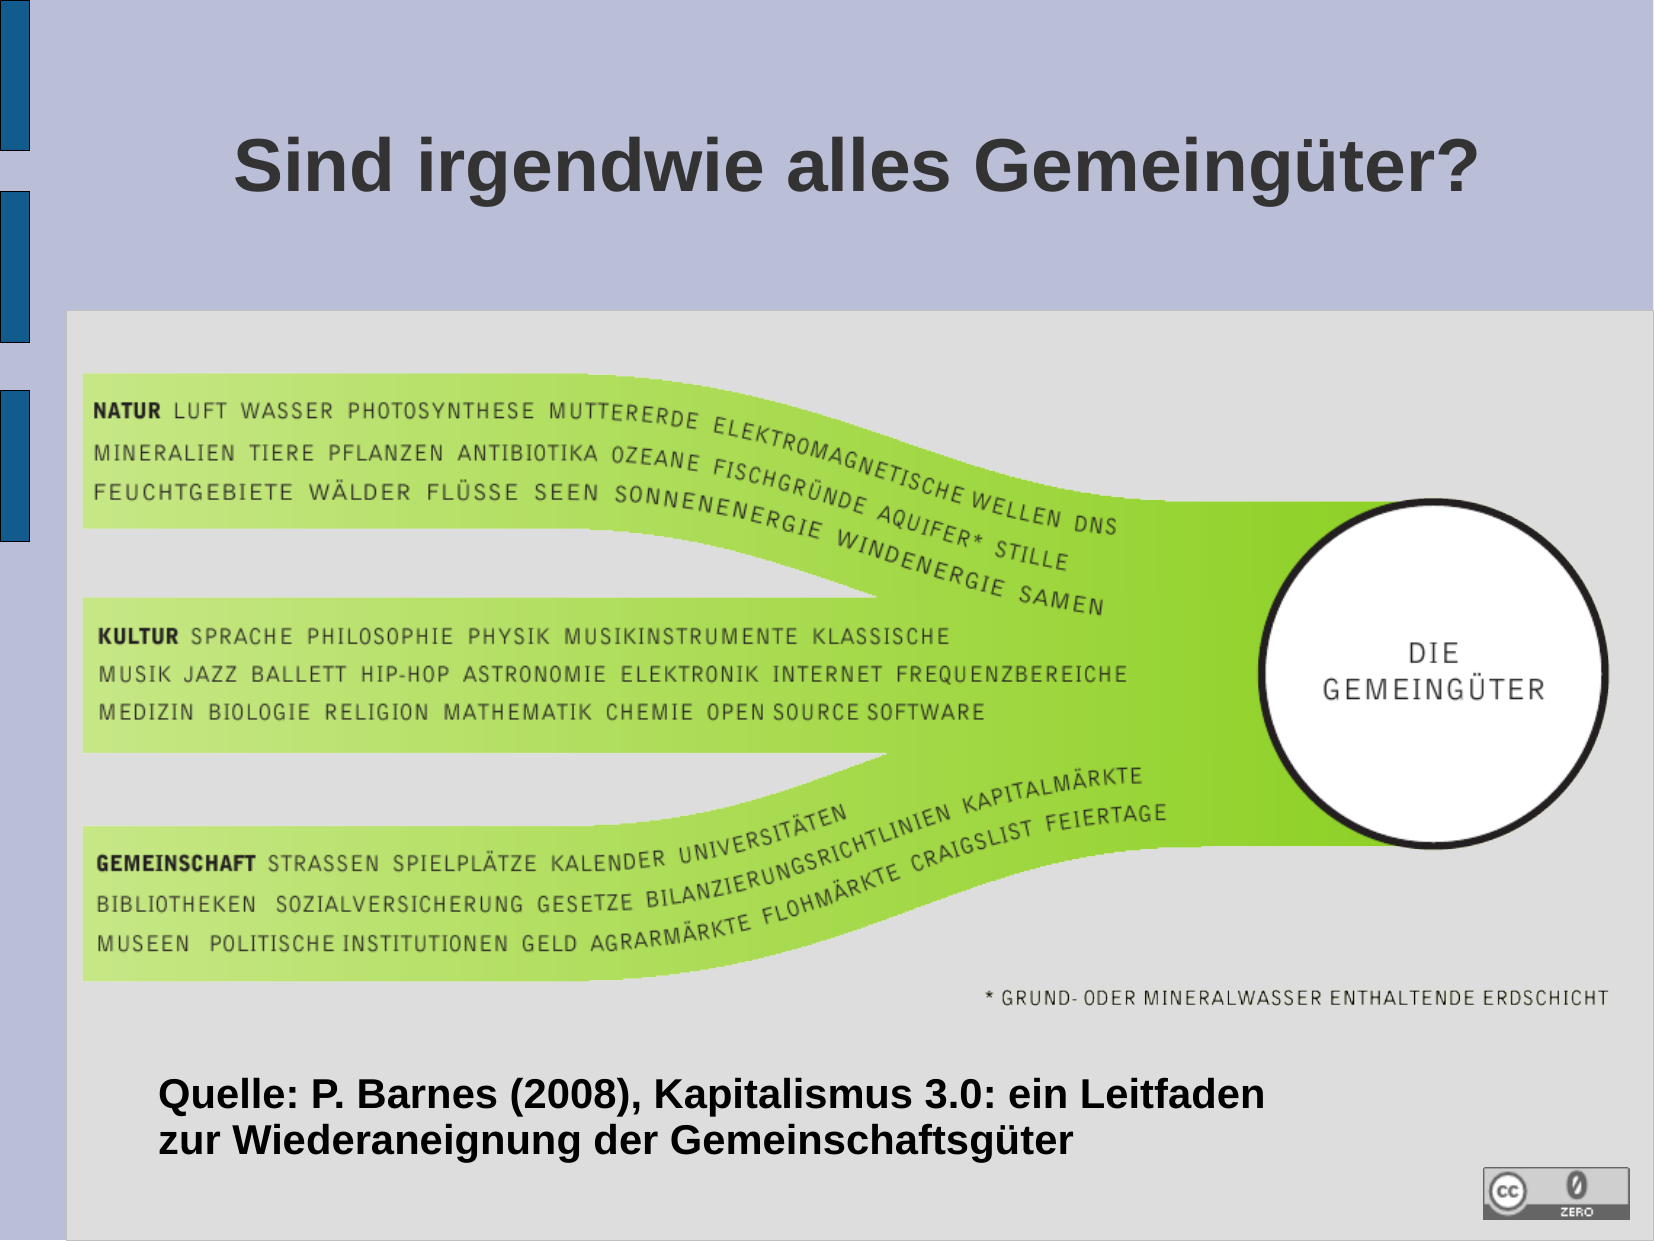

# Sind irgendwie alles Gemeingüter?
Quelle: P. Barnes (2008), Kapitalismus 3.0: ein Leitfaden
zur Wiederaneignung der Gemeinschaftsgüter